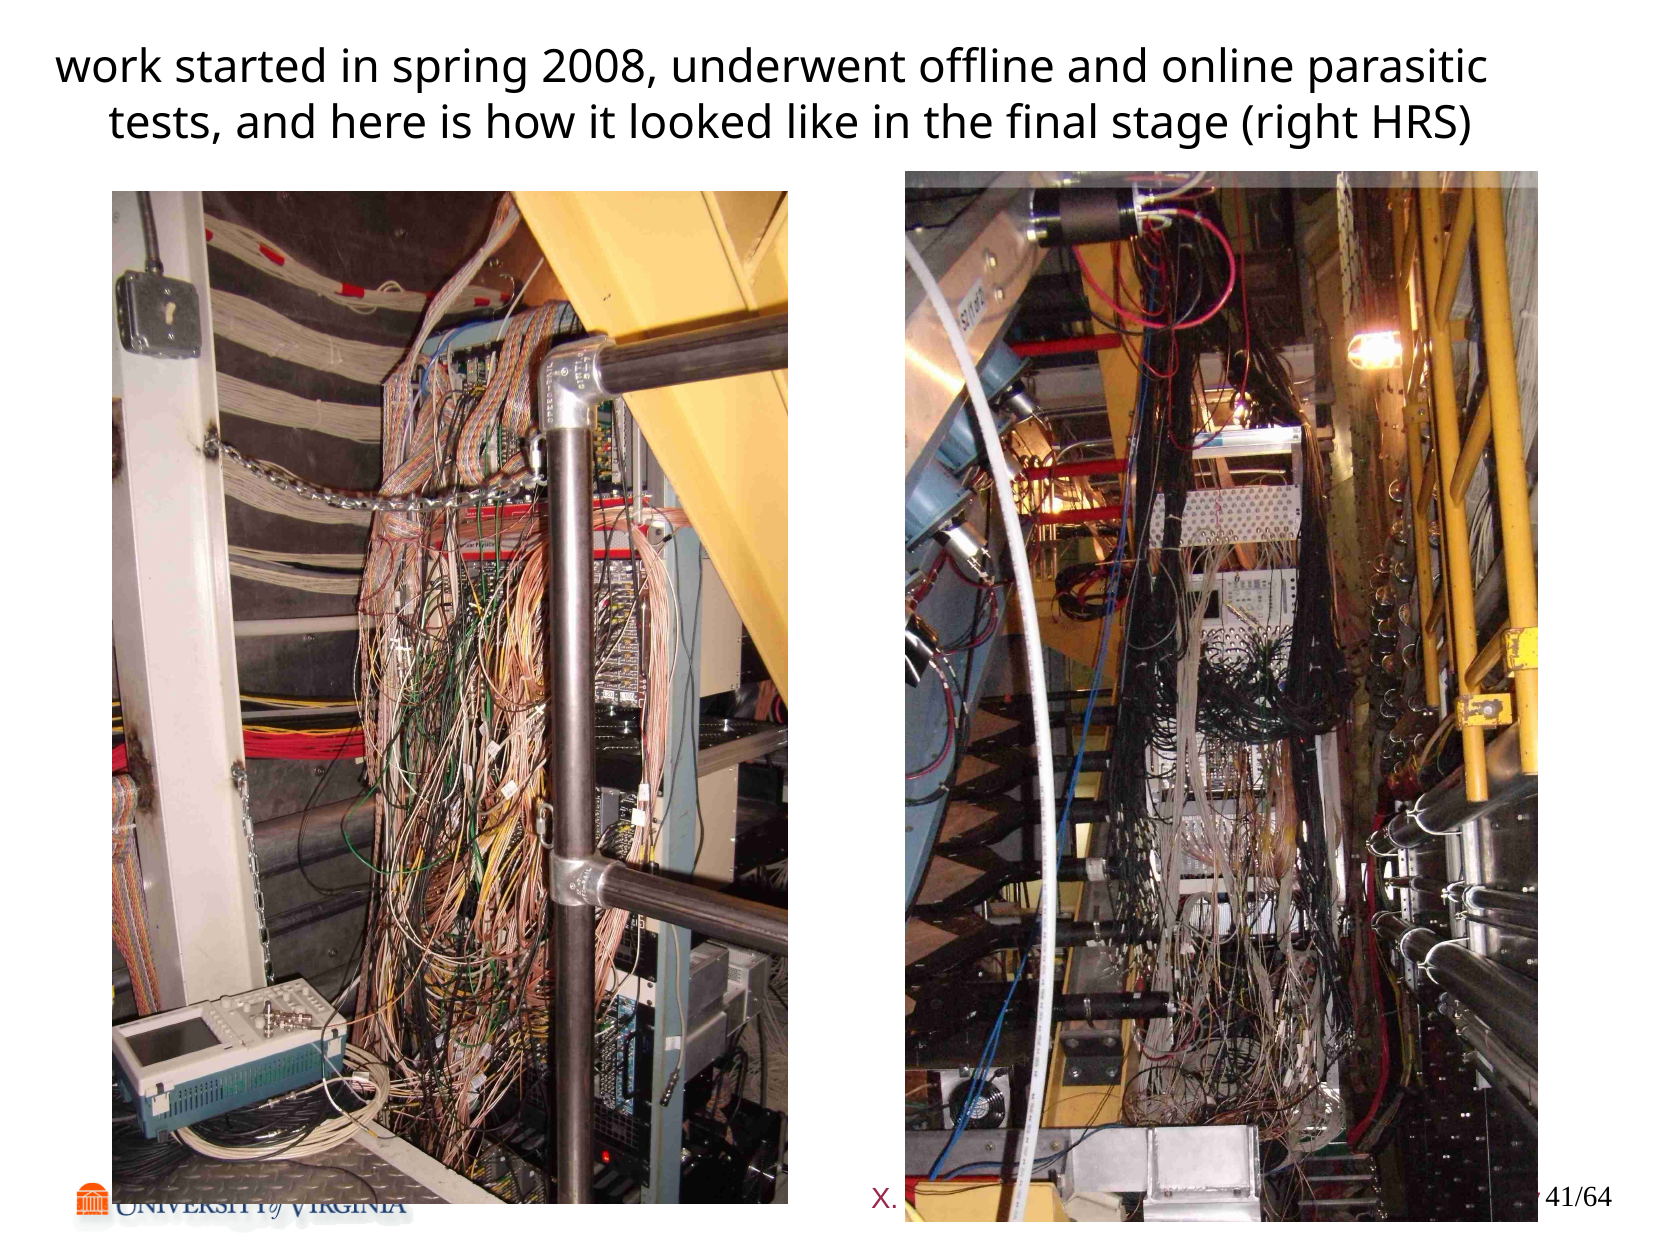

work started in spring 2008, underwent offline and online parasitic tests, and here is how it looked like in the final stage (right HRS)